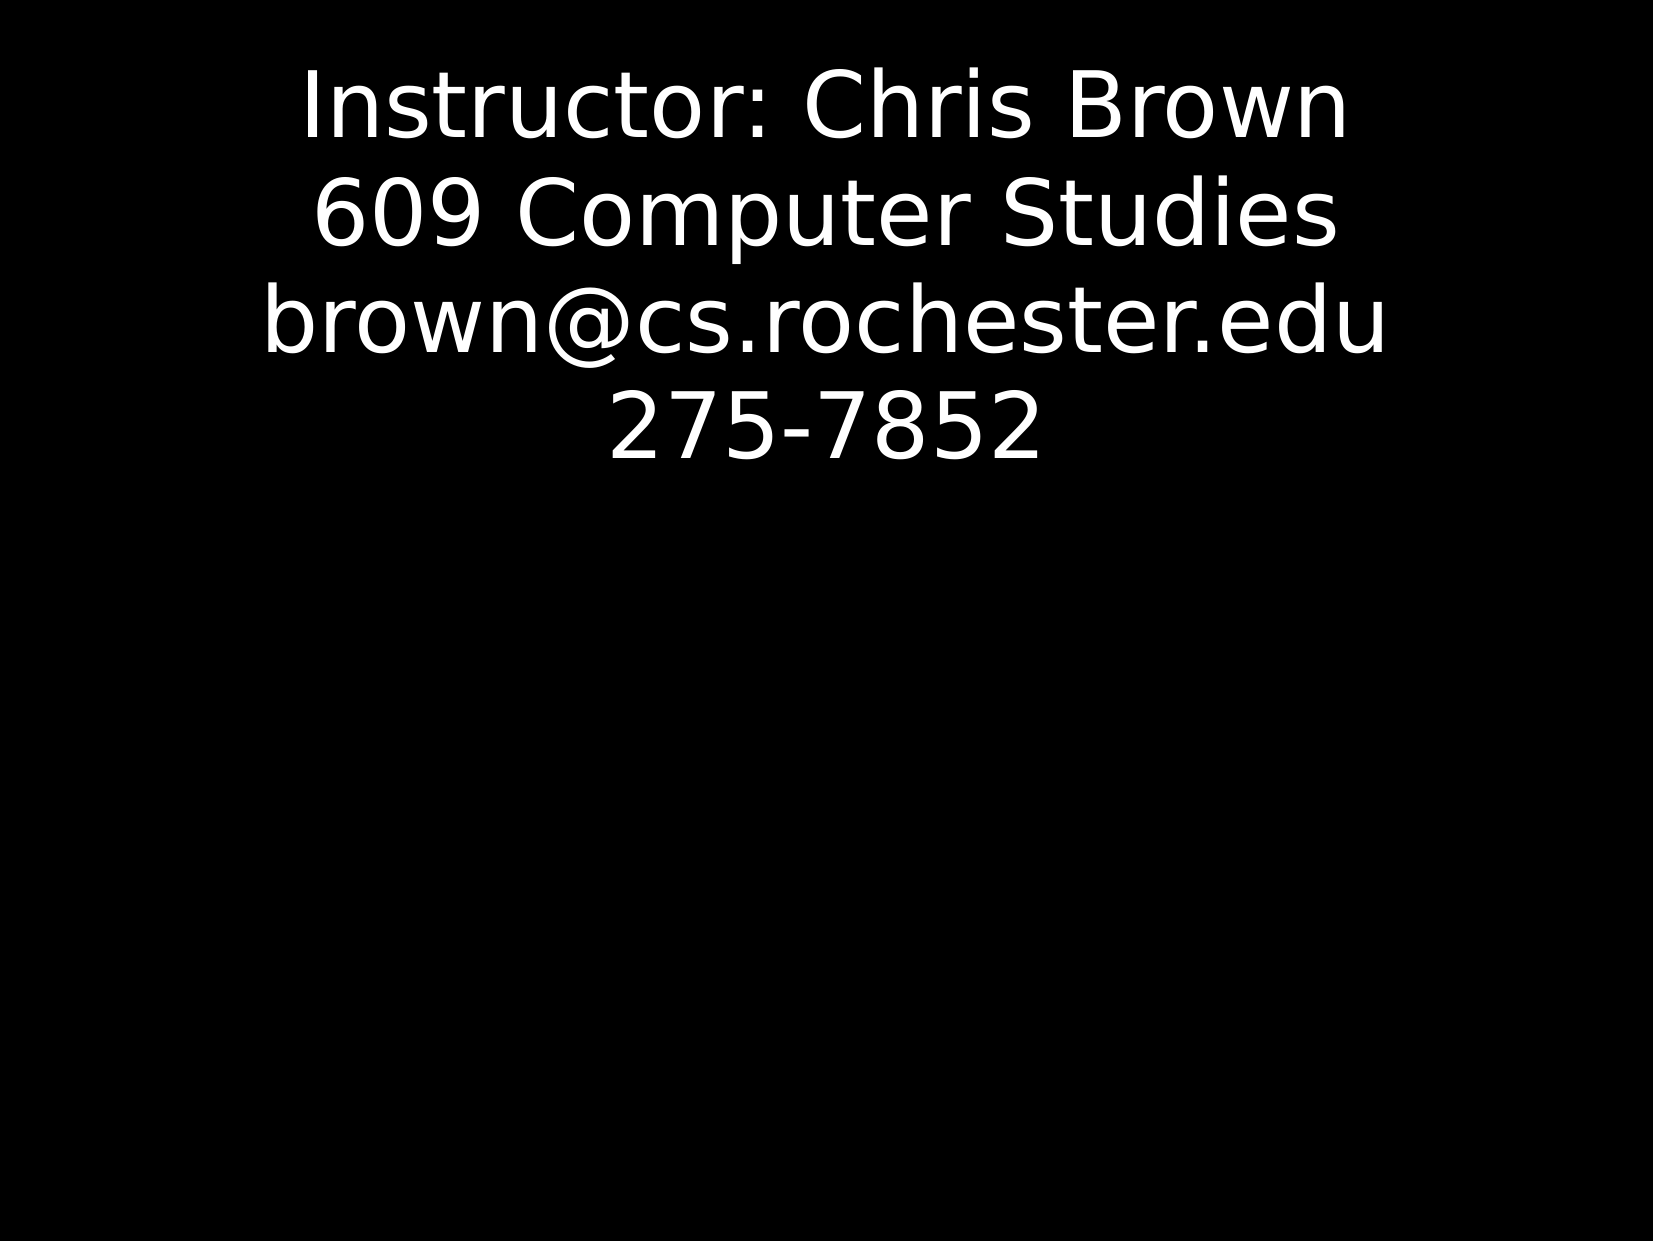

# Instructor: Chris Brown 609 Computer Studies brown@cs.rochester.edu 275-7852